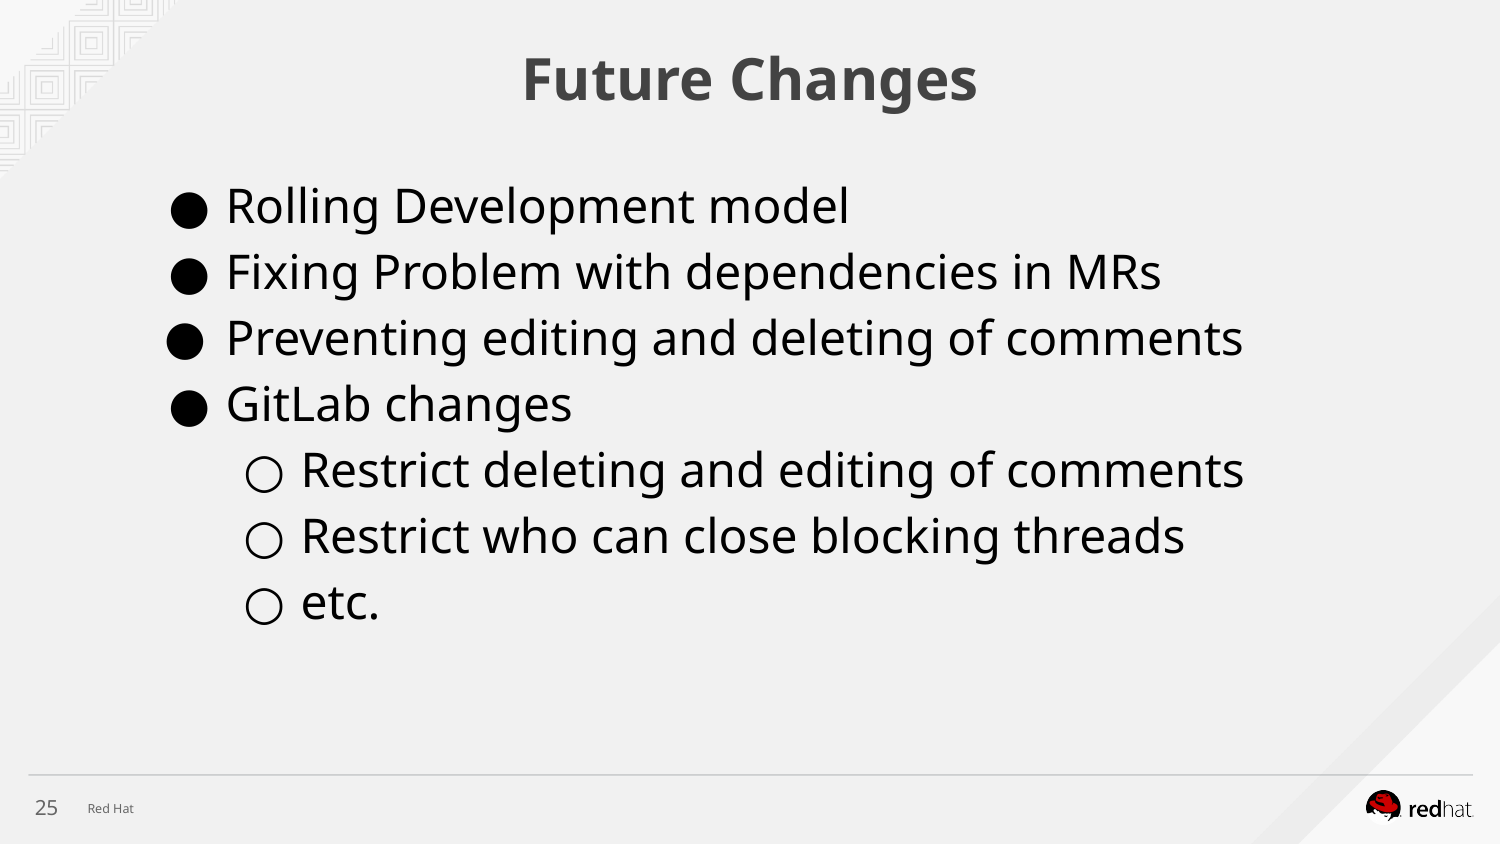

Future Changes
# Rolling Development model
Fixing Problem with dependencies in MRs
Preventing editing and deleting of comments
GitLab changes
Restrict deleting and editing of comments
Restrict who can close blocking threads
etc.